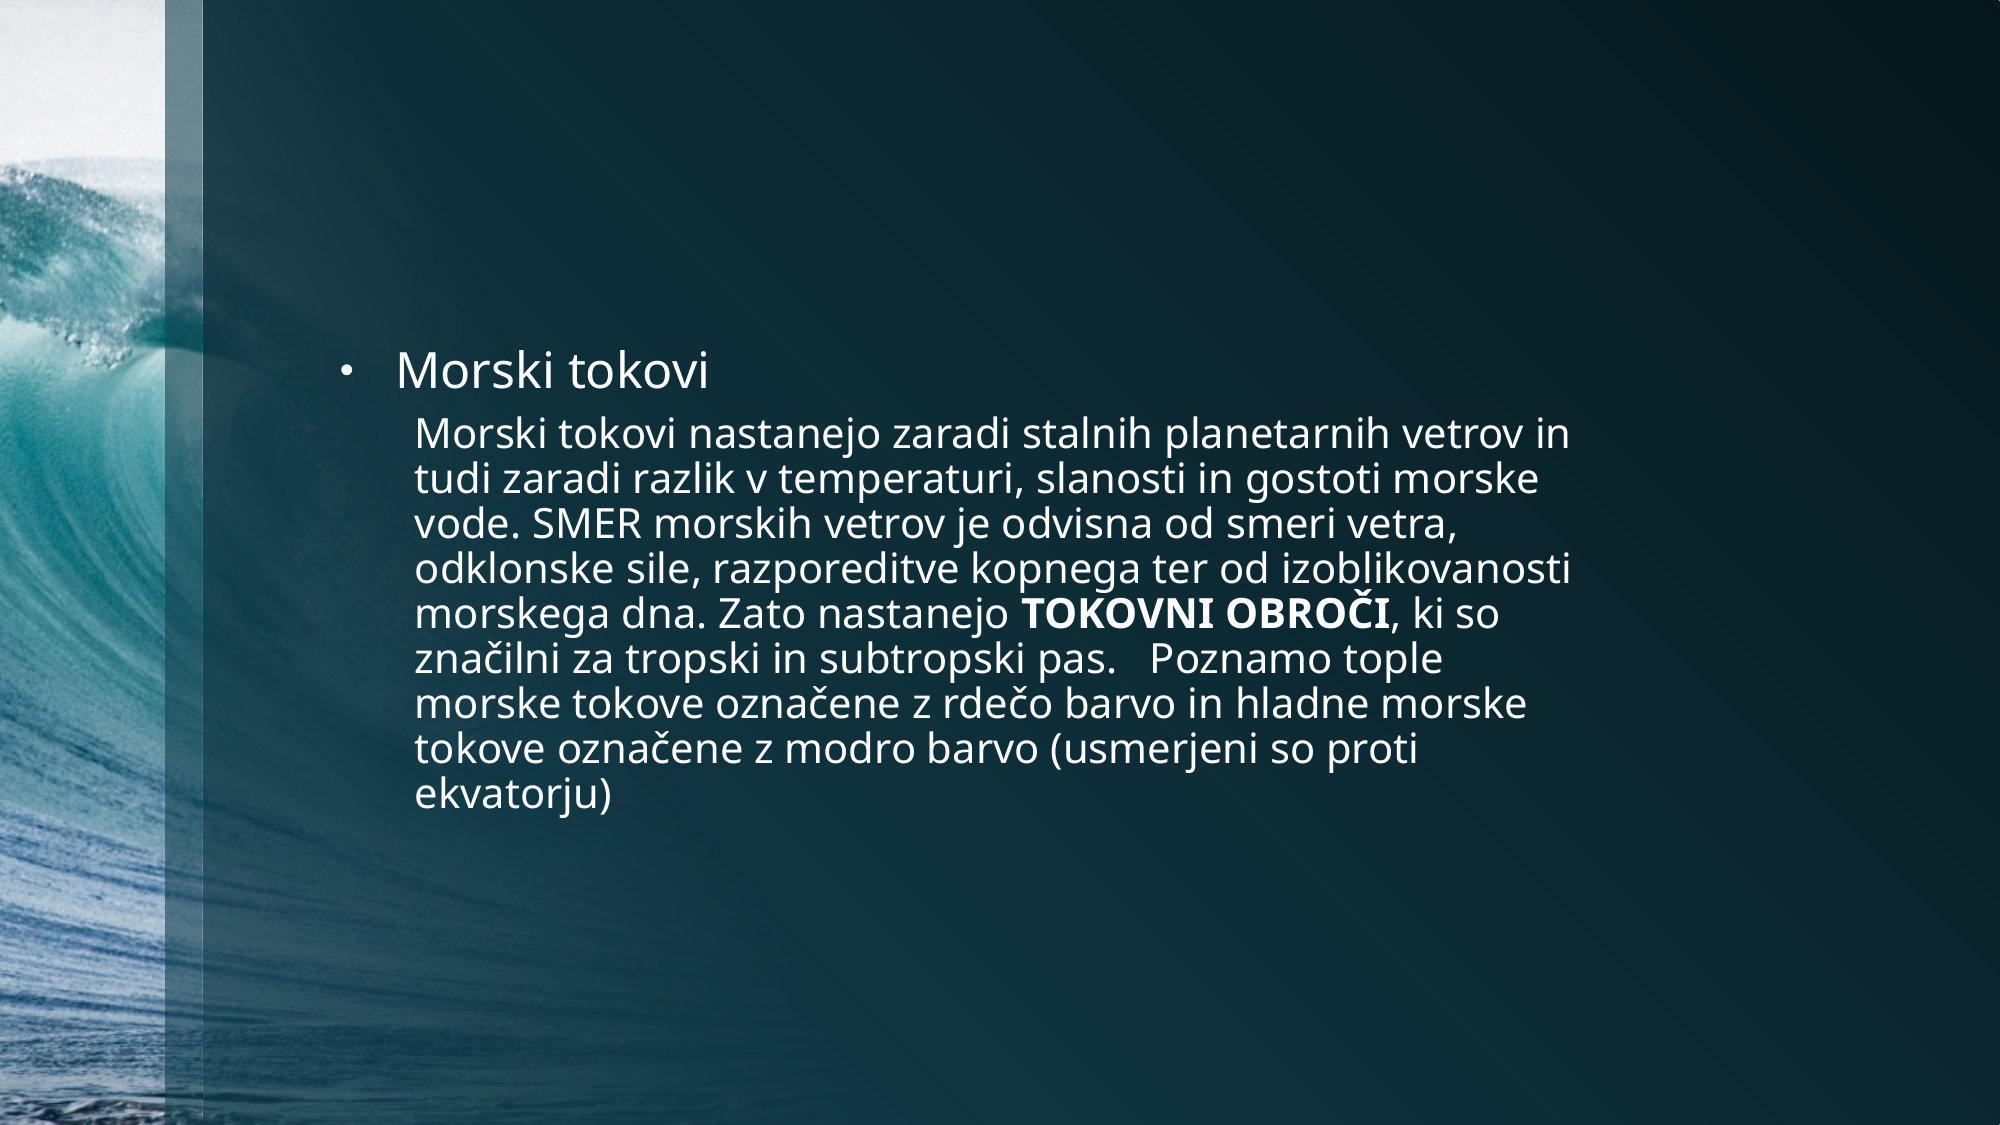

#
Morski tokovi
Morski tokovi nastanejo zaradi stalnih planetarnih vetrov in tudi zaradi razlik v temperaturi, slanosti in gostoti morske vode. SMER morskih vetrov je odvisna od smeri vetra, odklonske sile, razporeditve kopnega ter od izoblikovanosti morskega dna. Zato nastanejo TOKOVNI OBROČI, ki so značilni za tropski in subtropski pas. Poznamo tople morske tokove označene z rdečo barvo in hladne morske tokove označene z modro barvo (usmerjeni so proti ekvatorju)